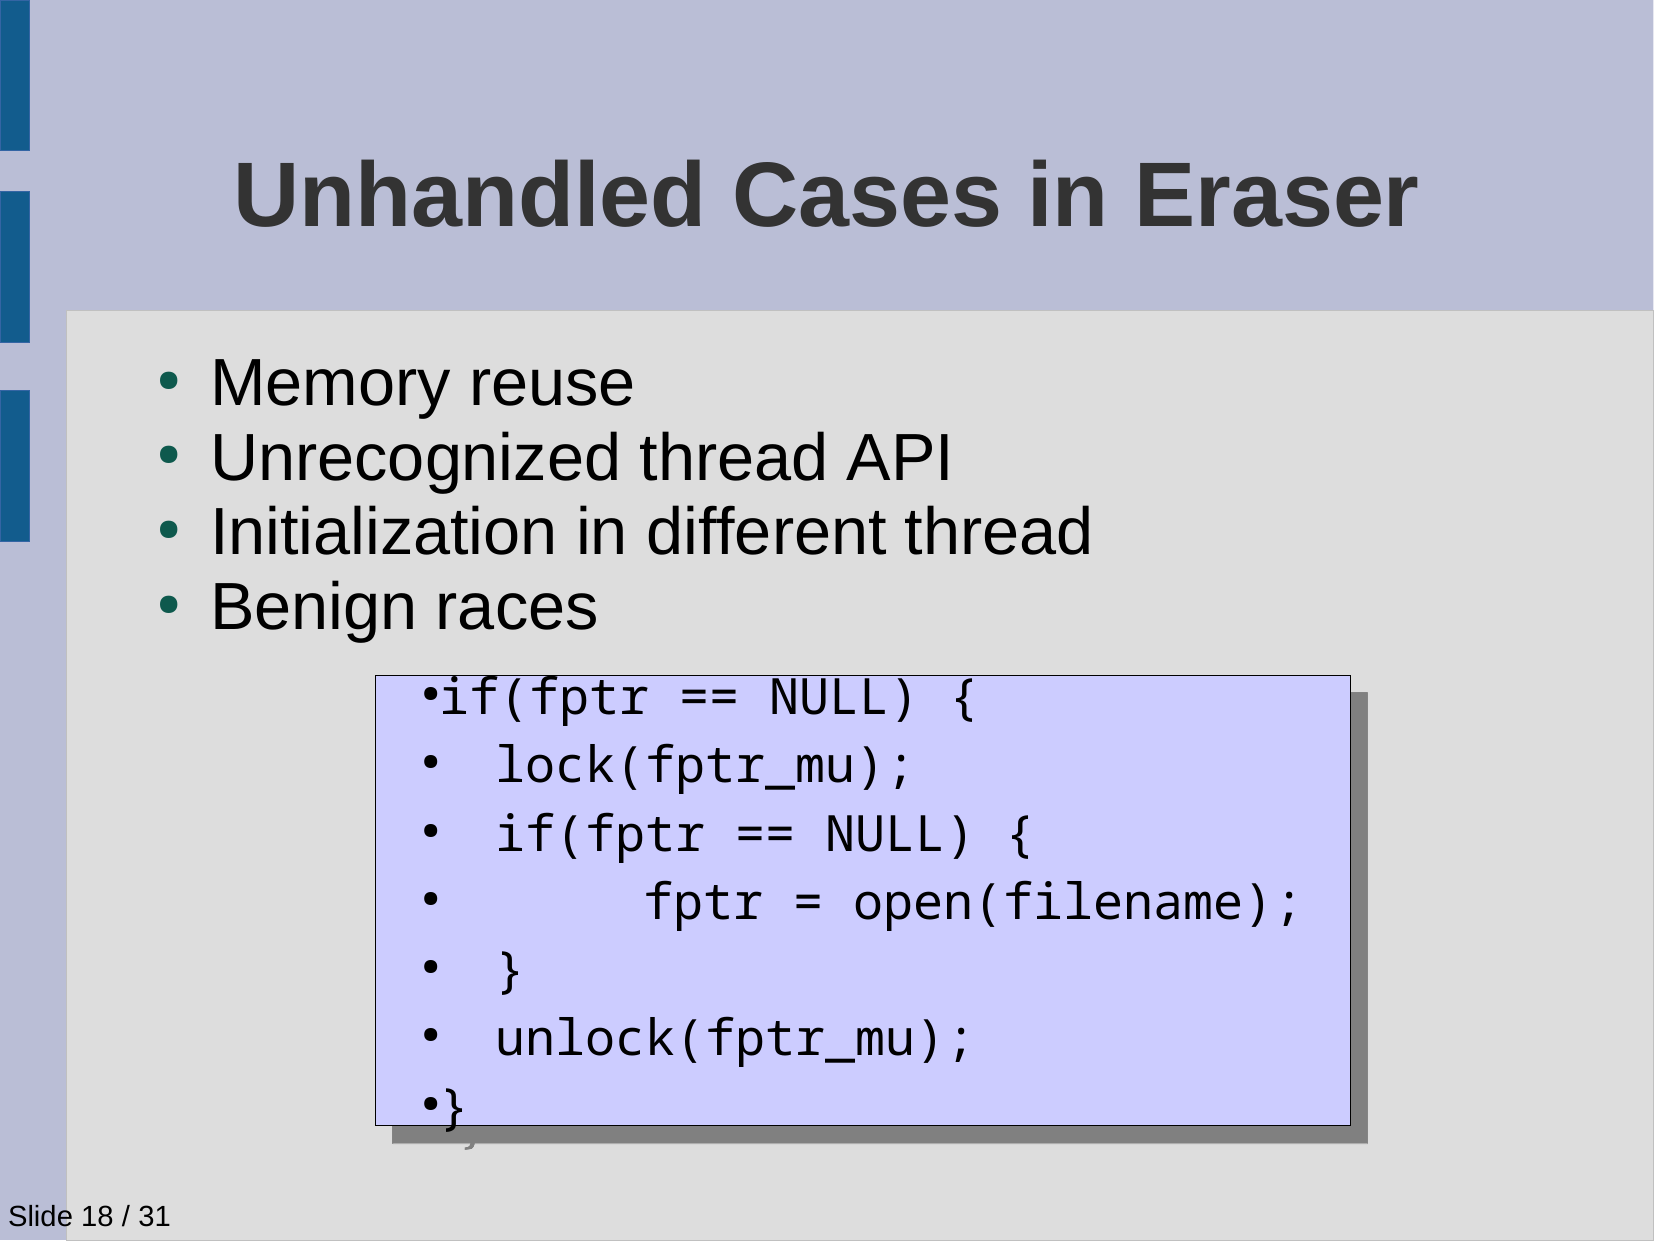

# Unhandled Cases in Eraser
Memory reuse
Unrecognized thread API
Initialization in different thread
Benign races
if(fptr == NULL) {
	lock(fptr_mu);
	if(fptr == NULL) {
			fptr = open(filename);
	}
	unlock(fptr_mu);
}
Slide 18 / 31